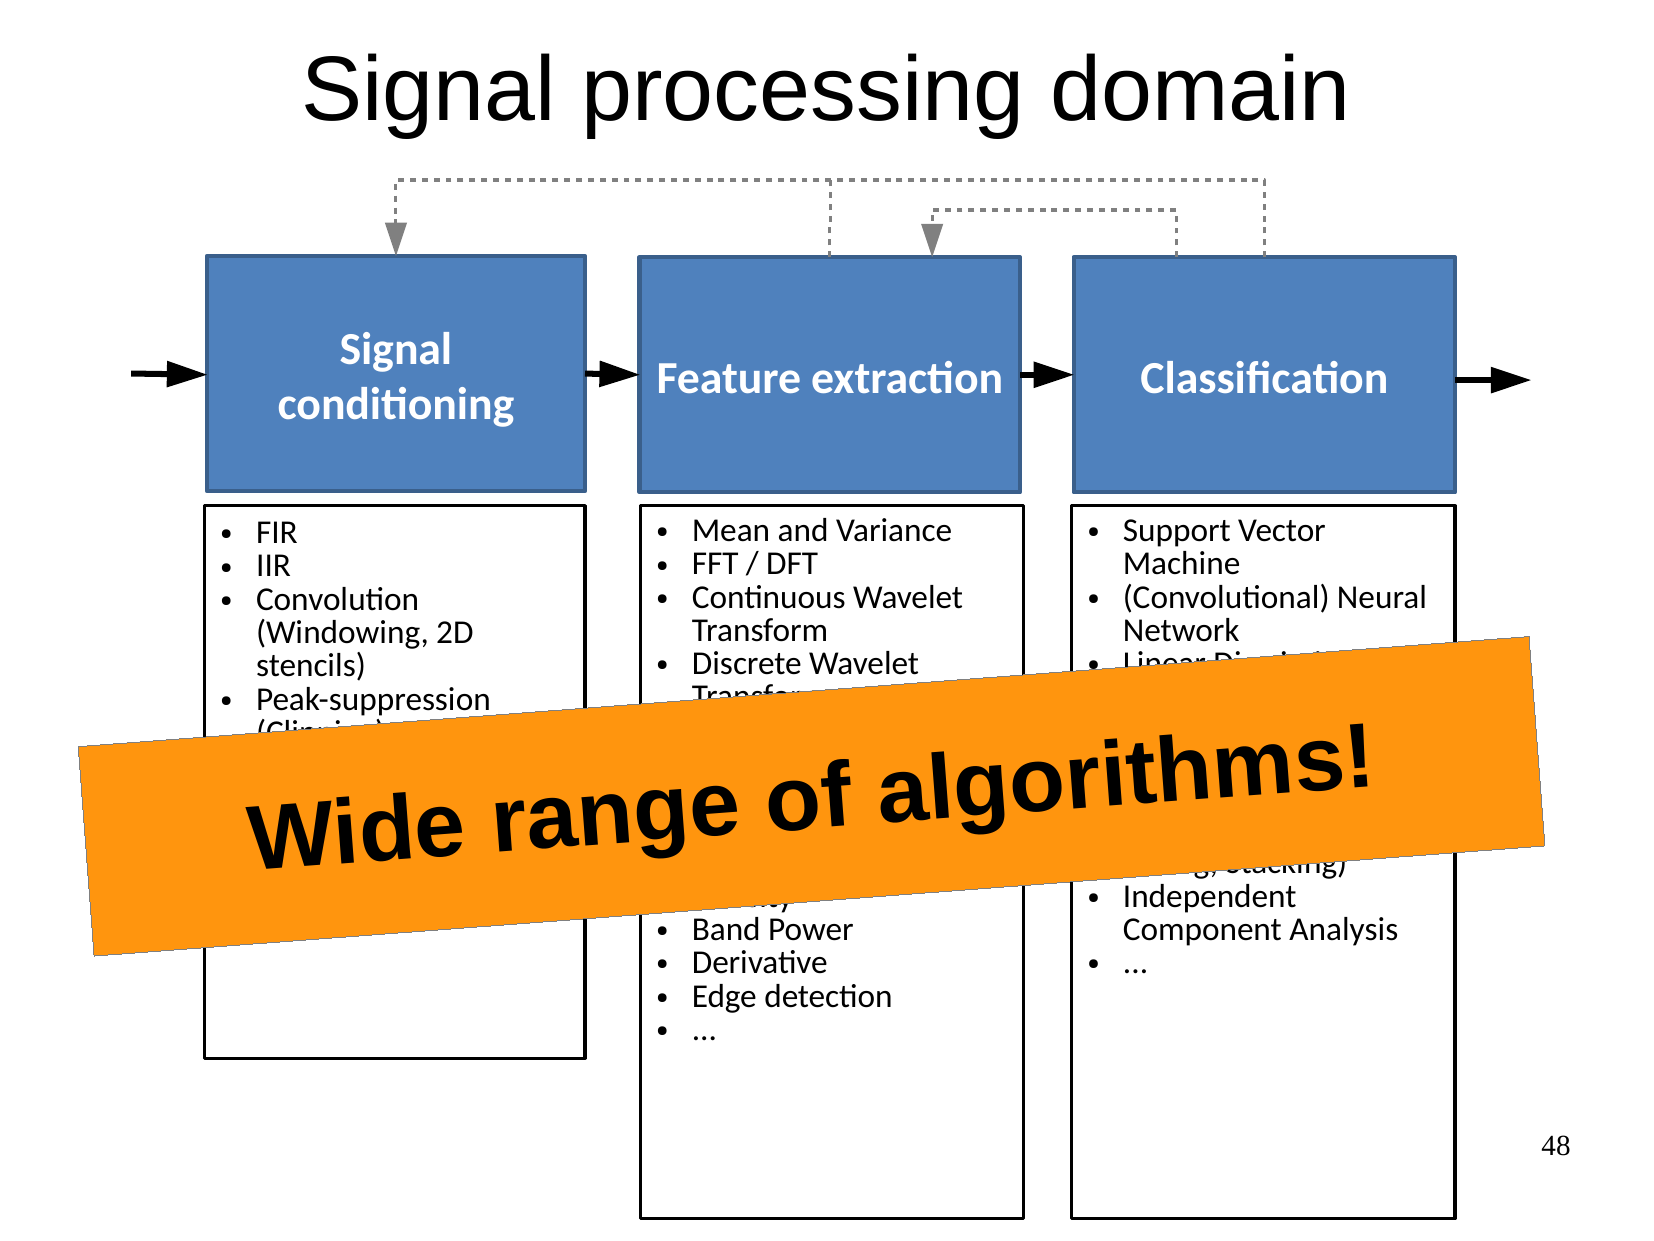

# Signal processing domain
Signal conditioning
Feature extraction
Classification
FIR
IIR
Convolution (Windowing, 2D stencils)
Peak-suppression (Clipping)
Amplitude squaring
Sensor fusion, motion artifact reduction.
...
Support Vector Machine
(Convolutional) Neural Network
Linear Discriminant Analysis
Bayesian classifiers (Markov)
Nearest Neighbors
Combined (Boosting, Voting, Stacking)
Independent Component Analysis
...
Mean and Variance
FFT / DFT
Continuous Wavelet Transform
Discrete Wavelet Transform
Line length
Root Mean Square
Number of Maxima and Minima
Power Spectrum Density
Band Power
Derivative
Edge detection
...
Wide range of algorithms!
48